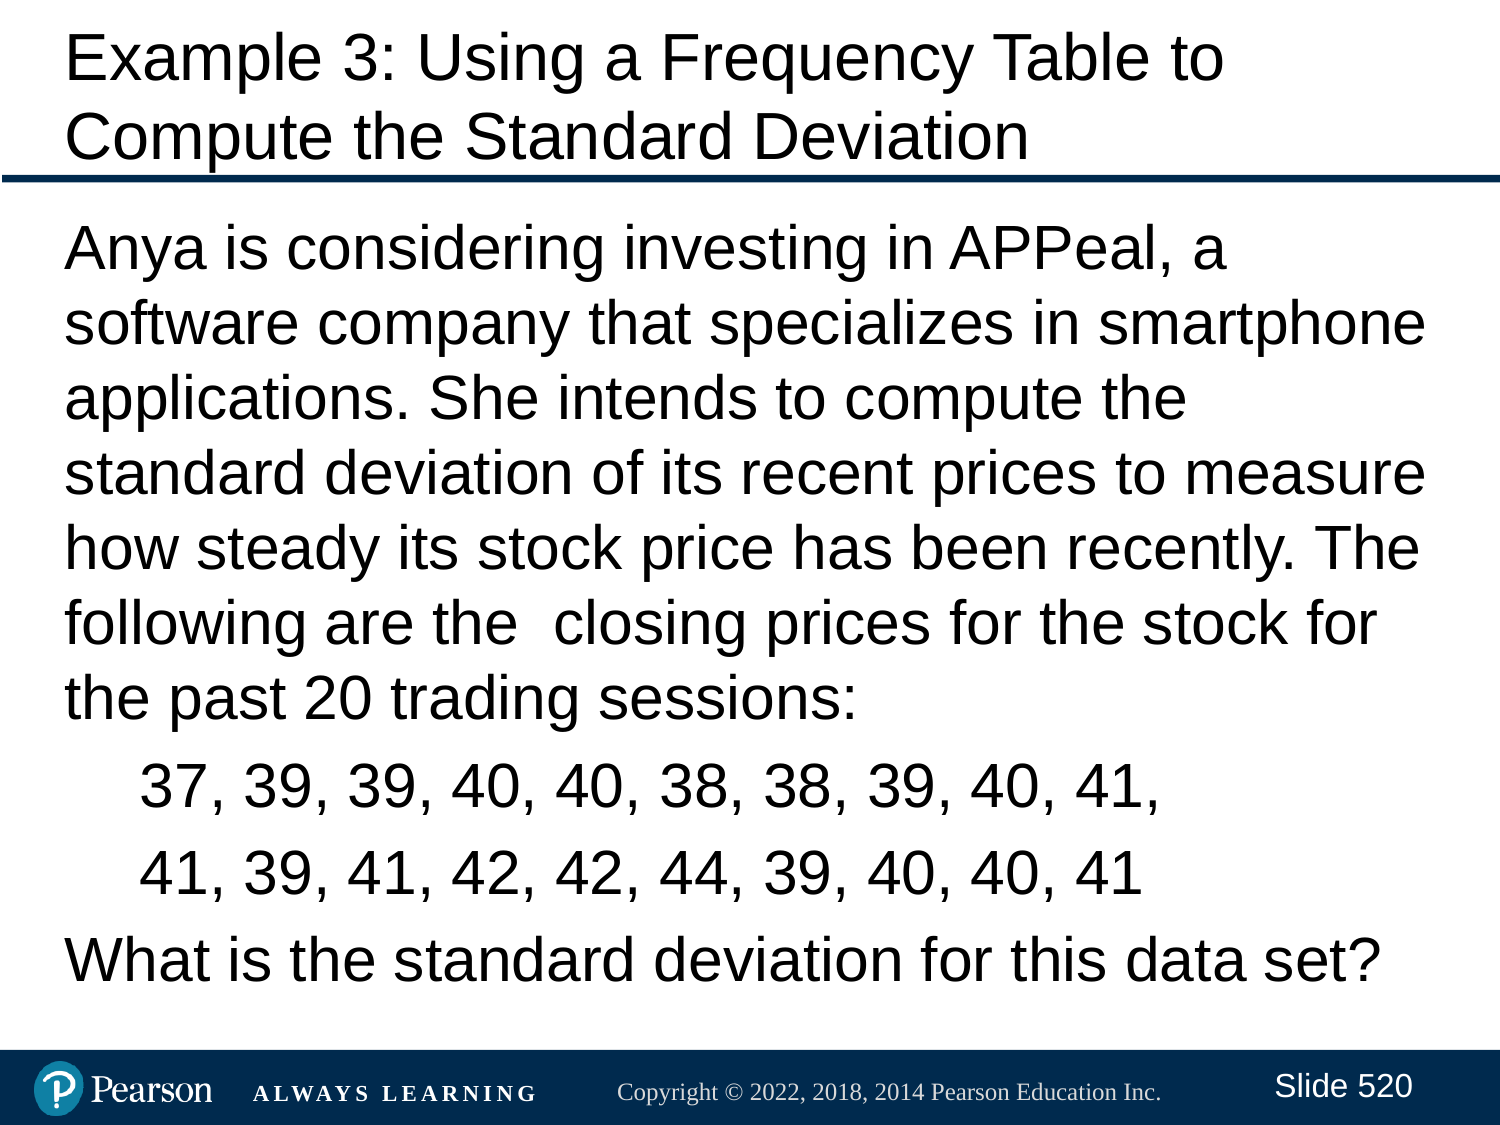

# Example 3: Using a Frequency Table to Compute the Standard Deviation
Anya is considering investing in APPeal, a software company that specializes in smartphone applications. She intends to compute the standard deviation of its recent prices to measure how steady its stock price has been recently. The following are the closing prices for the stock for the past 20 trading sessions:
	37, 39, 39, 40, 40, 38, 38, 39, 40, 41,
	41, 39, 41, 42, 42, 44, 39, 40, 40, 41
What is the standard deviation for this data set?